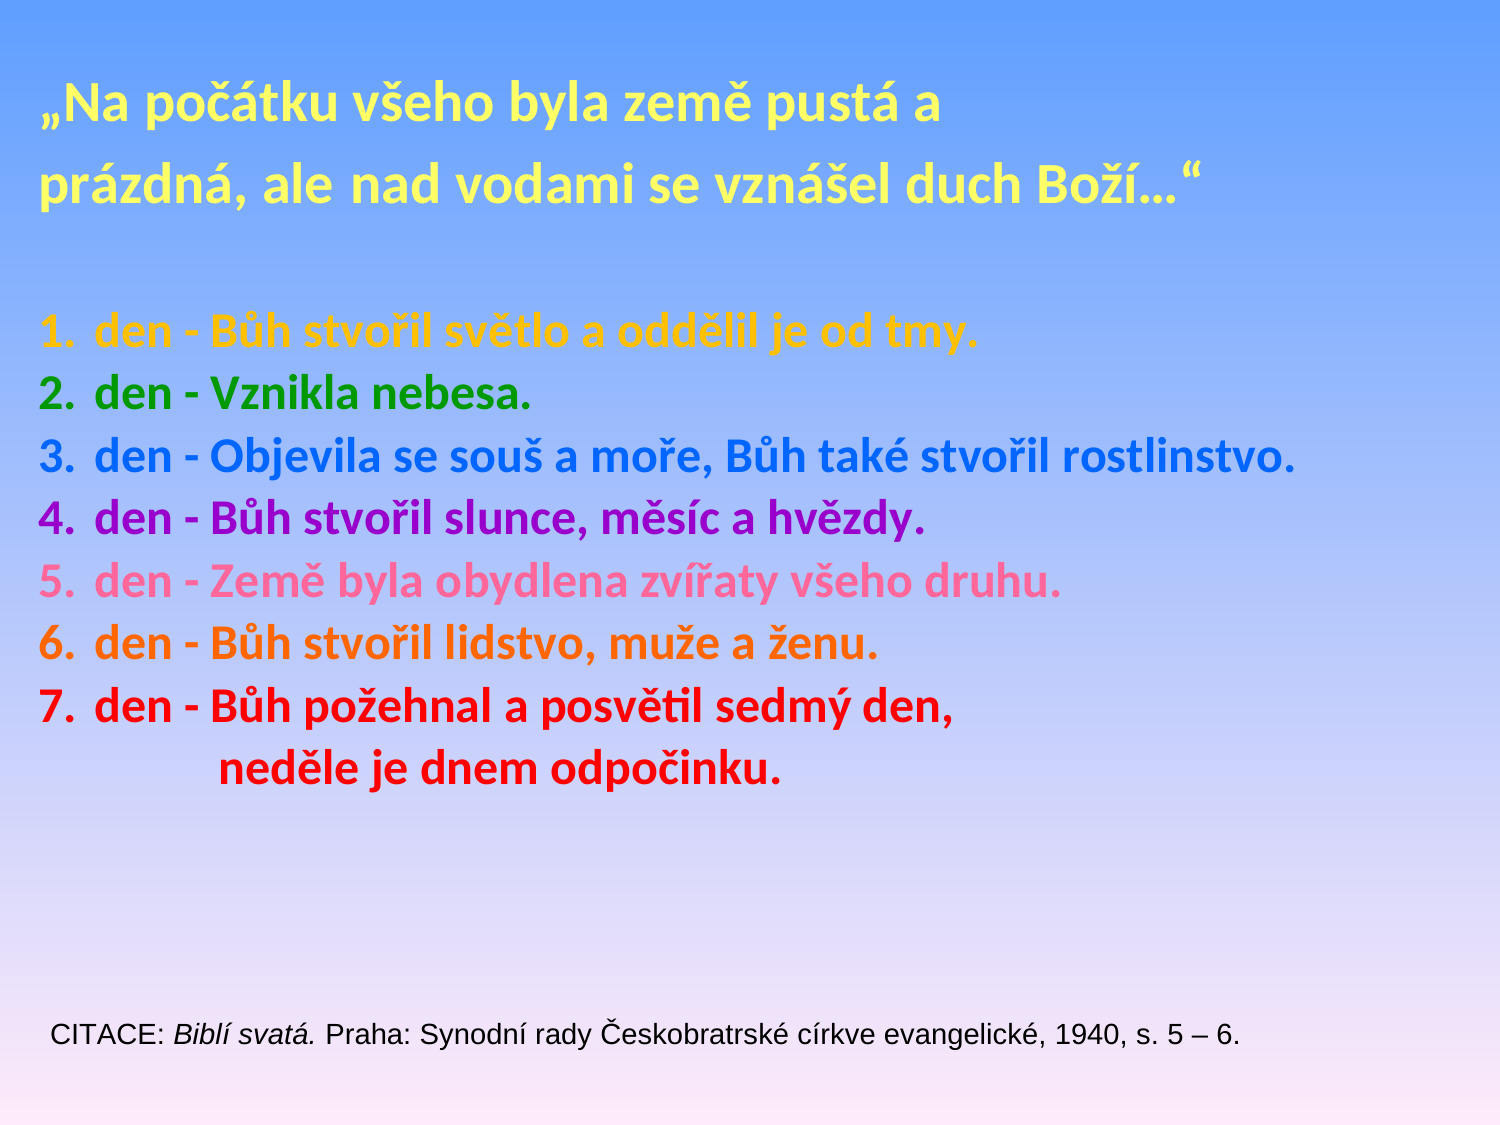

# „Na počátku všeho byla země pustá a
prázdná, ale nad vodami se vznášel duch Boží…“
den - Bůh stvořil světlo a oddělil je od tmy.
den - Vznikla nebesa.
den - Objevila se souš a moře, Bůh také stvořil rostlinstvo.
den - Bůh stvořil slunce, měsíc a hvězdy.
den - Země byla obydlena zvířaty všeho druhu.
den - Bůh stvořil lidstvo, muže a ženu.
den - Bůh požehnal a posvětil sedmý den,
 neděle je dnem odpočinku.
CITACE: Biblí svatá. Praha: Synodní rady Českobratrské církve evangelické, 1940, s. 5 – 6.